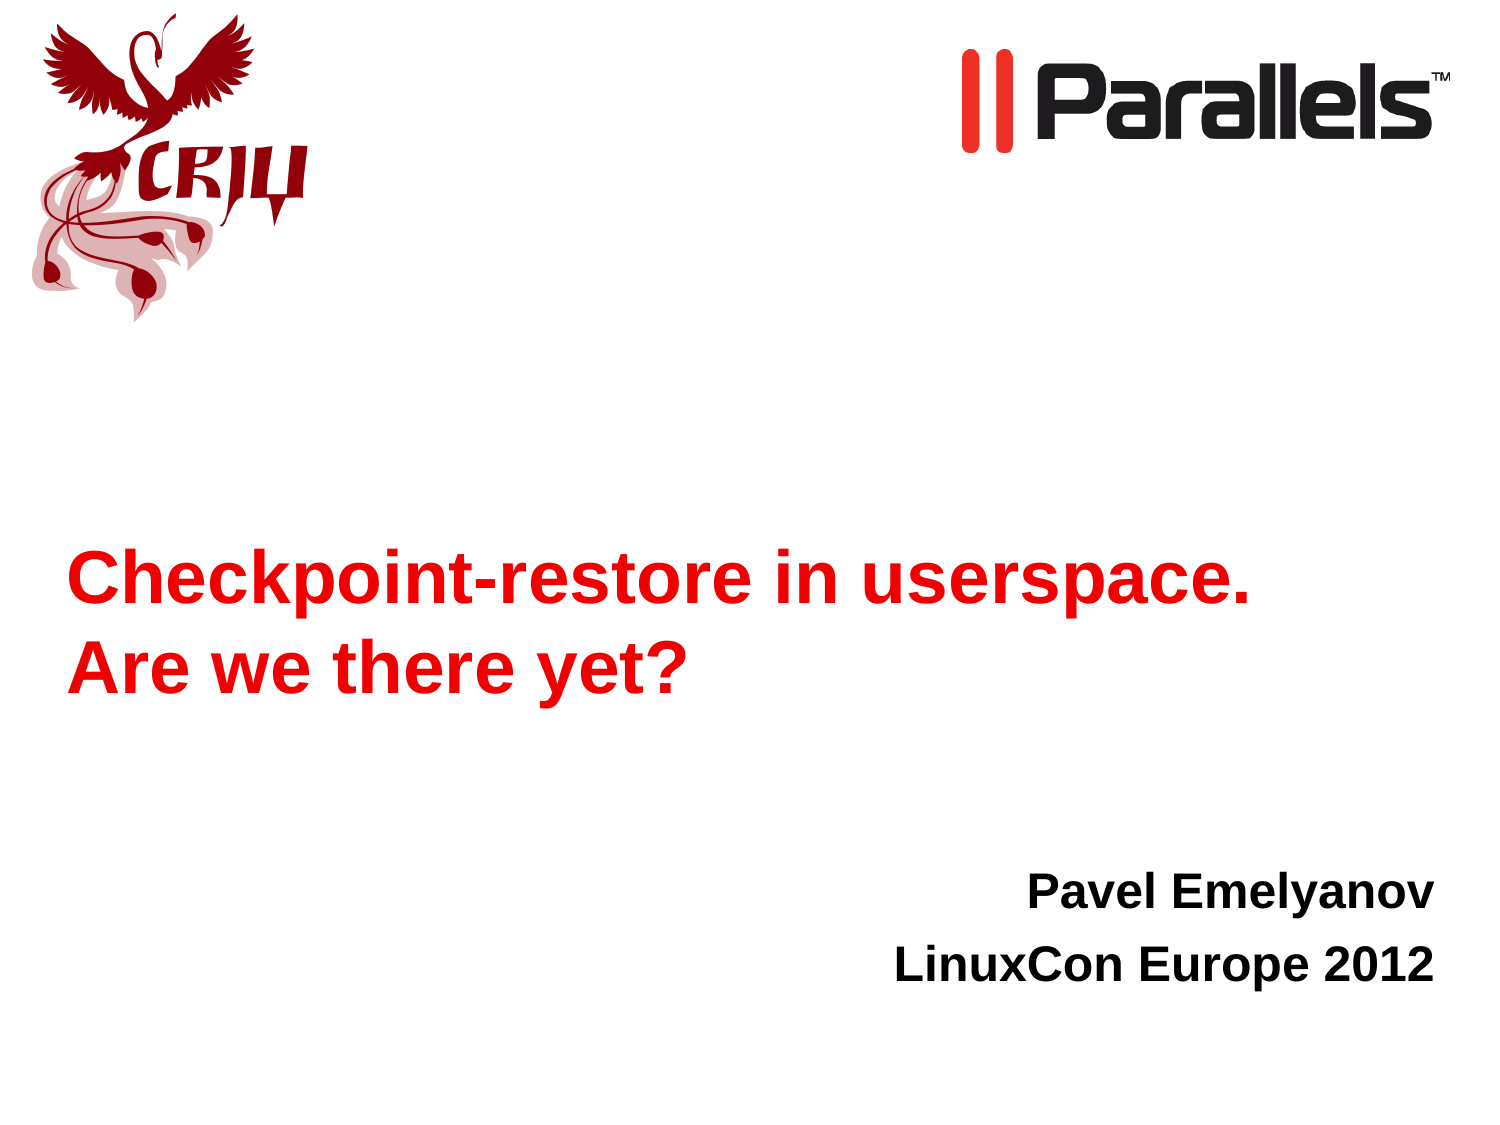

Checkpoint-restore in userspace.
Are we there yet?
Pavel Emelyanov
LinuxCon Europe 2012